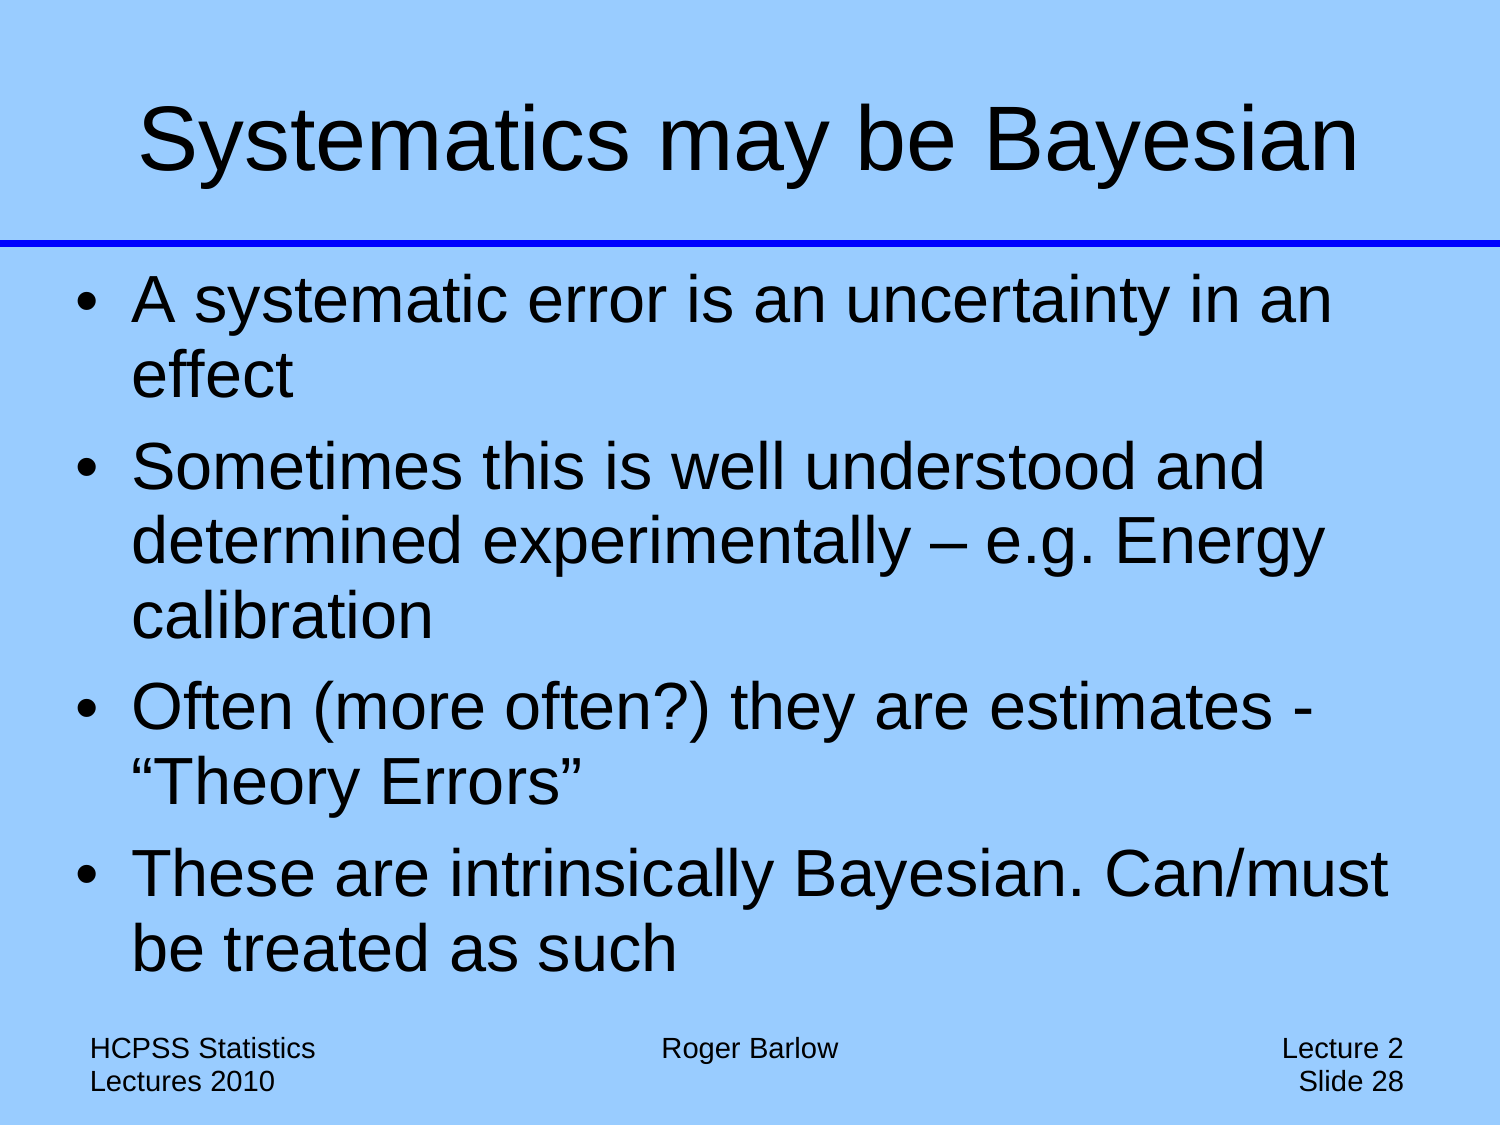

# Systematics may be Bayesian
A systematic error is an uncertainty in an effect
Sometimes this is well understood and determined experimentally – e.g. Energy calibration
Often (more often?) they are estimates - “Theory Errors”
These are intrinsically Bayesian. Can/must be treated as such
28